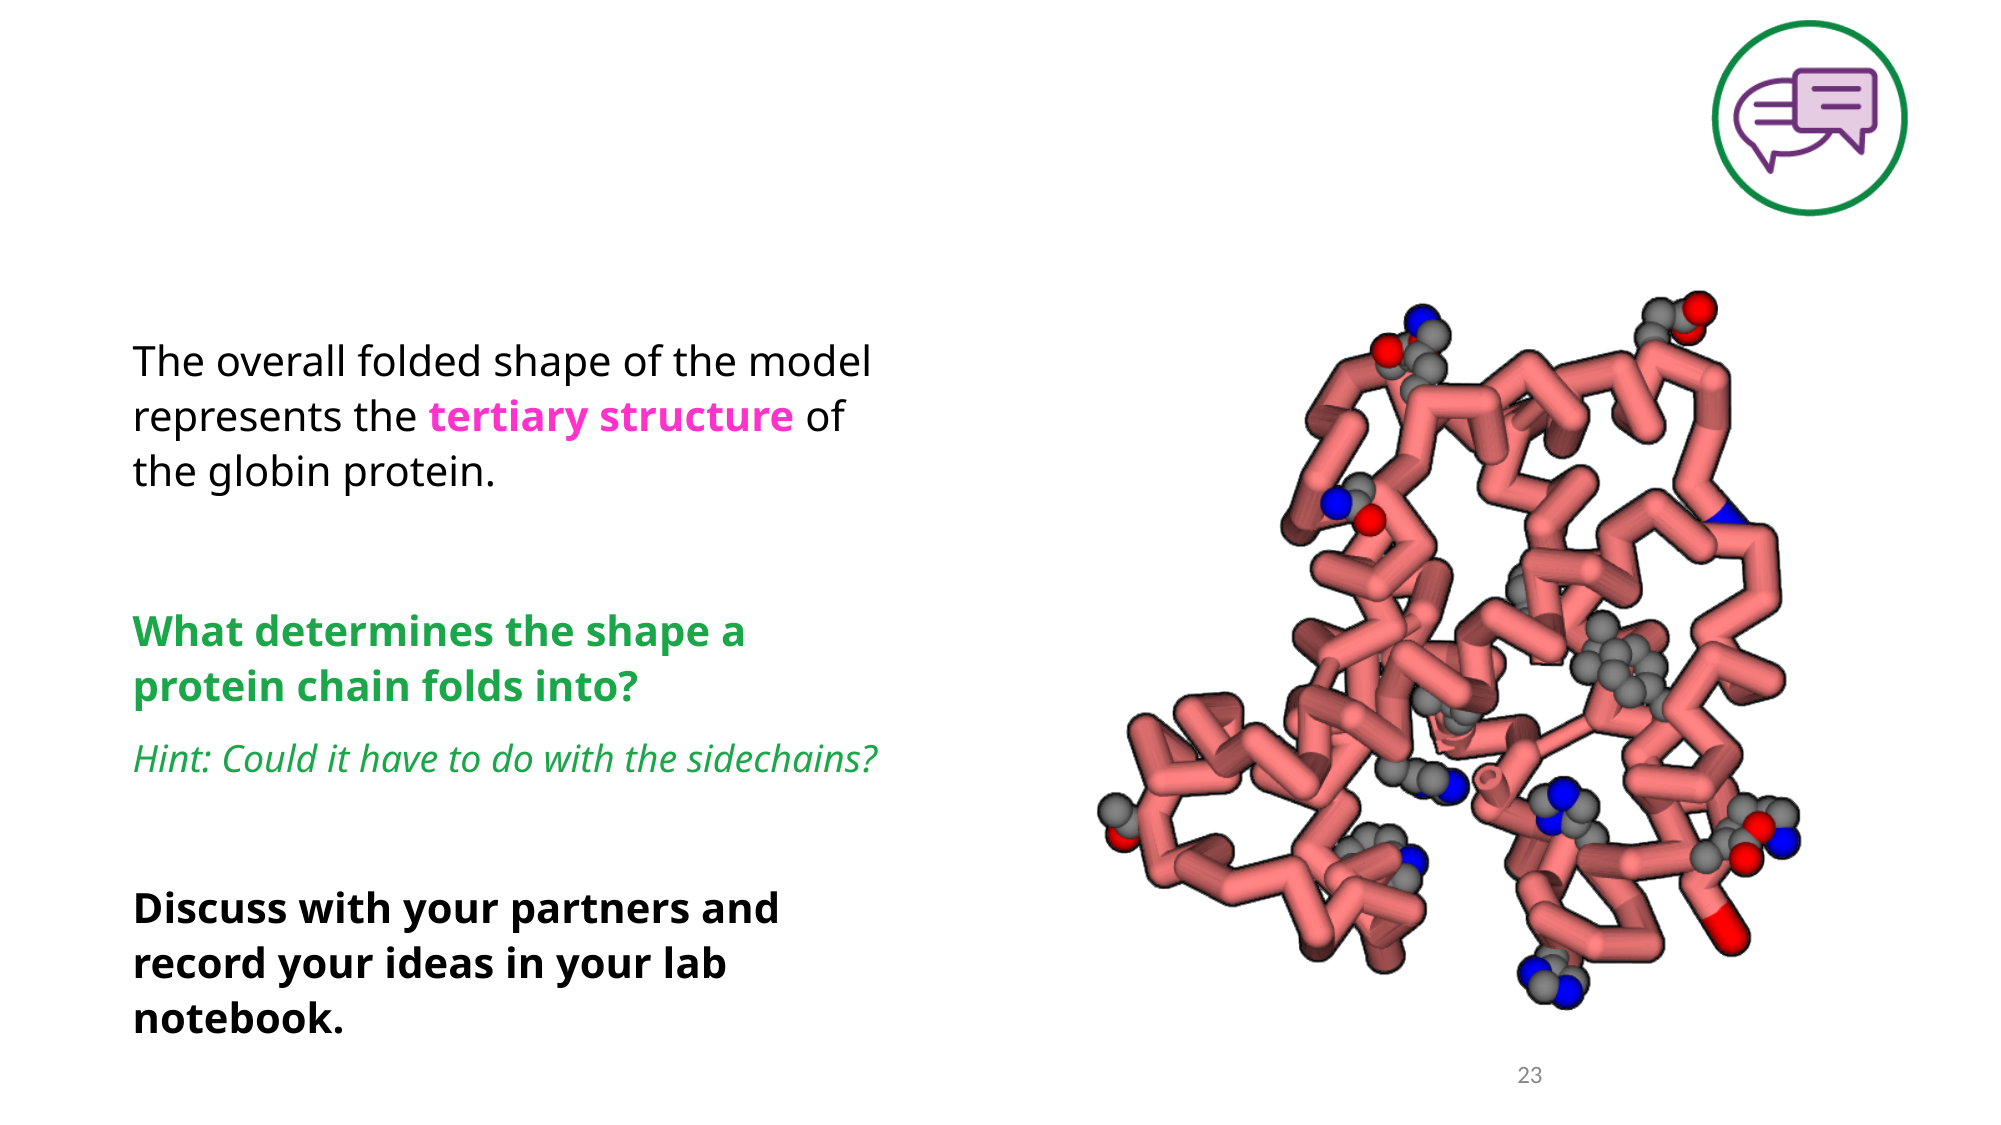

Tertiary Structure: Why do Proteins Fold?
The overall folded shape of the model represents the tertiary structure of the globin protein.
What determines the shape a protein chain folds into?
Hint: Could it have to do with the sidechains?
Discuss with your partners and record your ideas in your lab notebook.